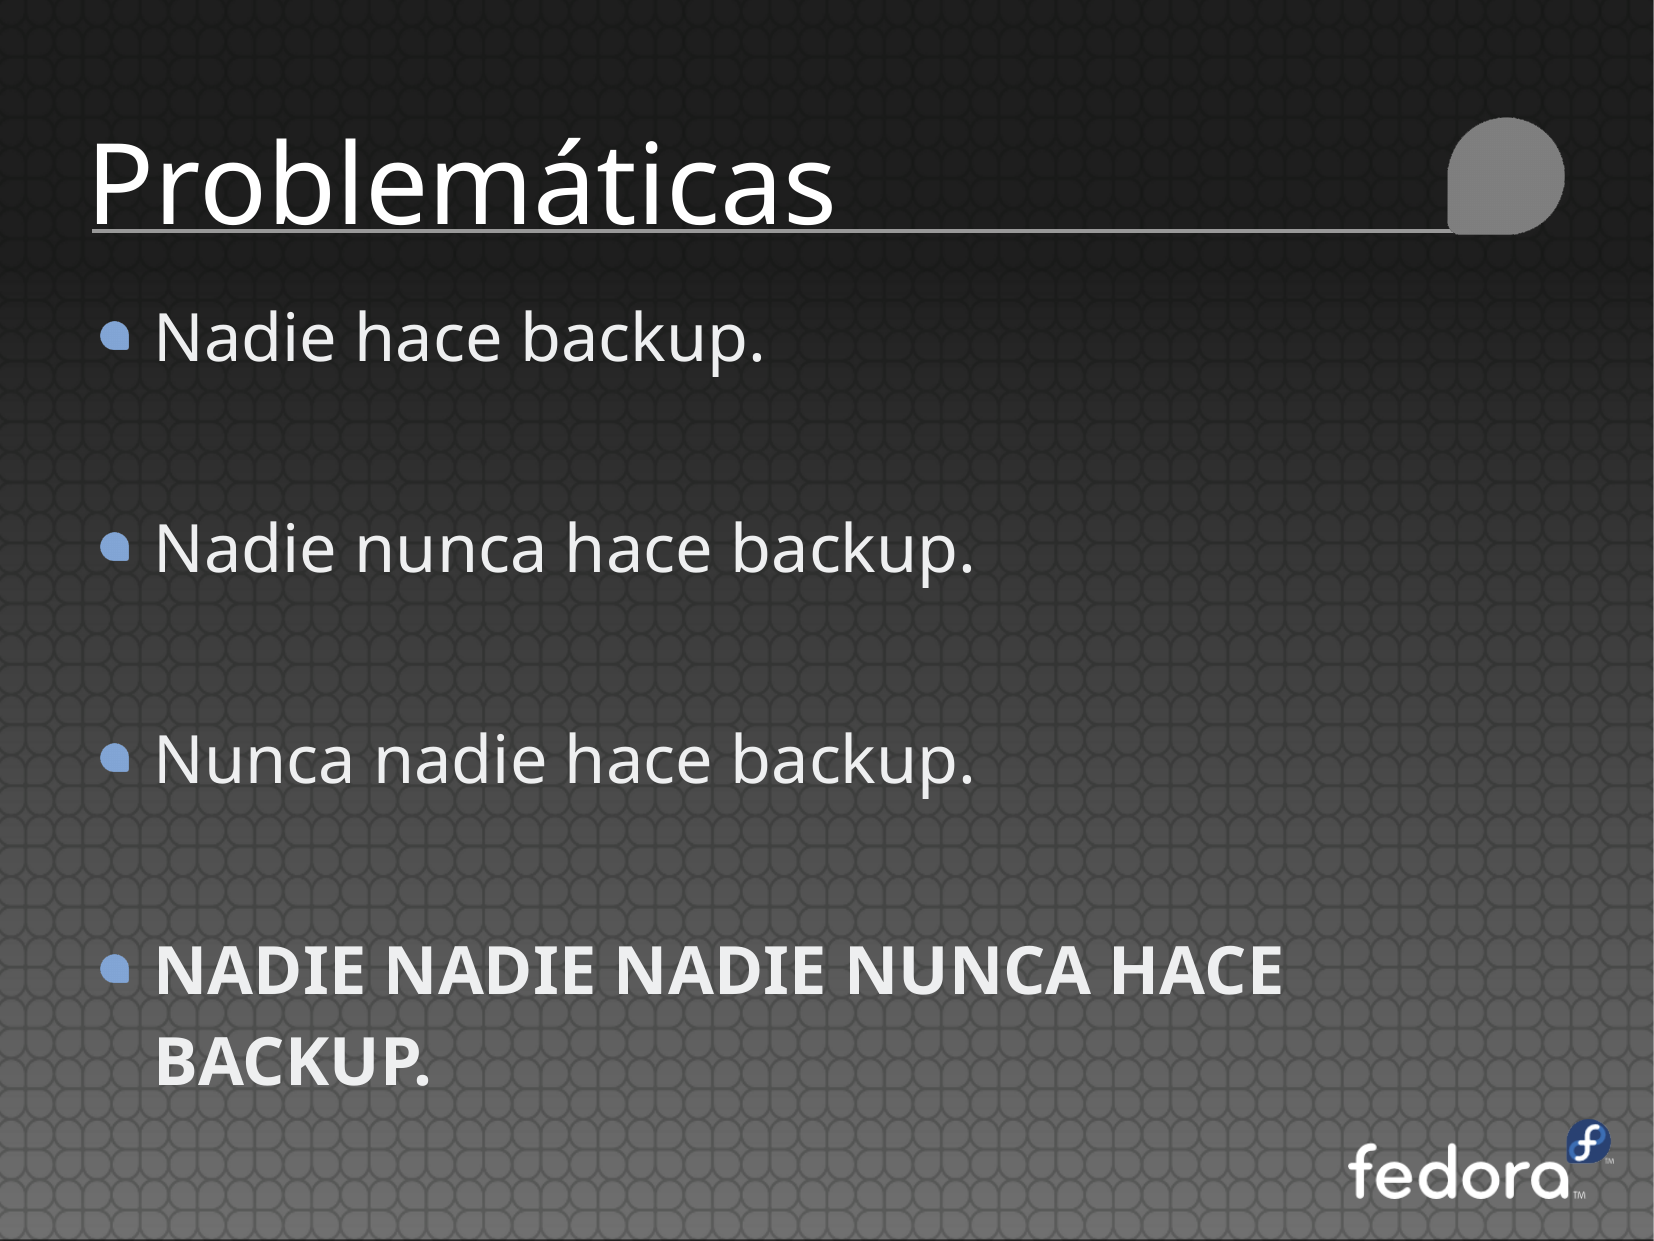

# Problemáticas
Nadie hace backup.
Nadie nunca hace backup.
Nunca nadie hace backup.
NADIE NADIE NADIE NUNCA HACE BACKUP.